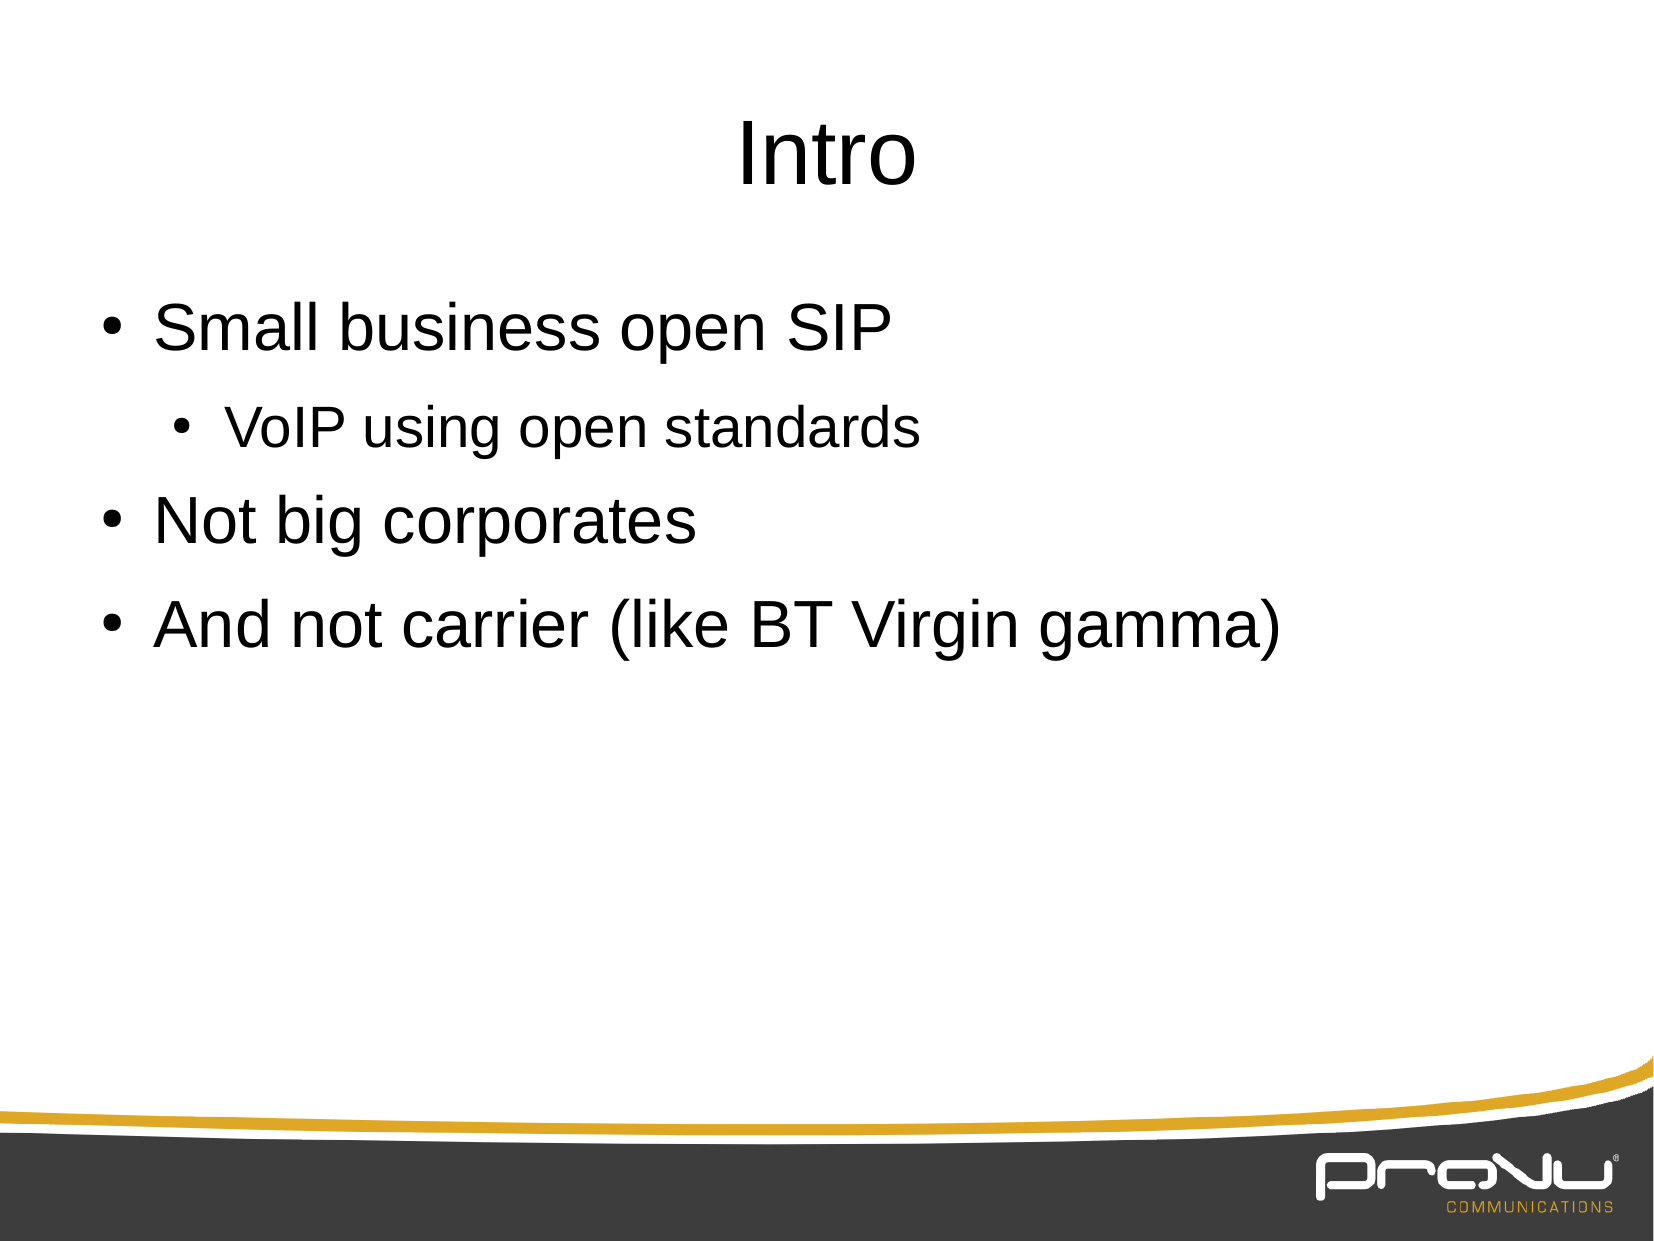

# Intro
Small business open SIP
VoIP using open standards
Not big corporates
And not carrier (like BT Virgin gamma)